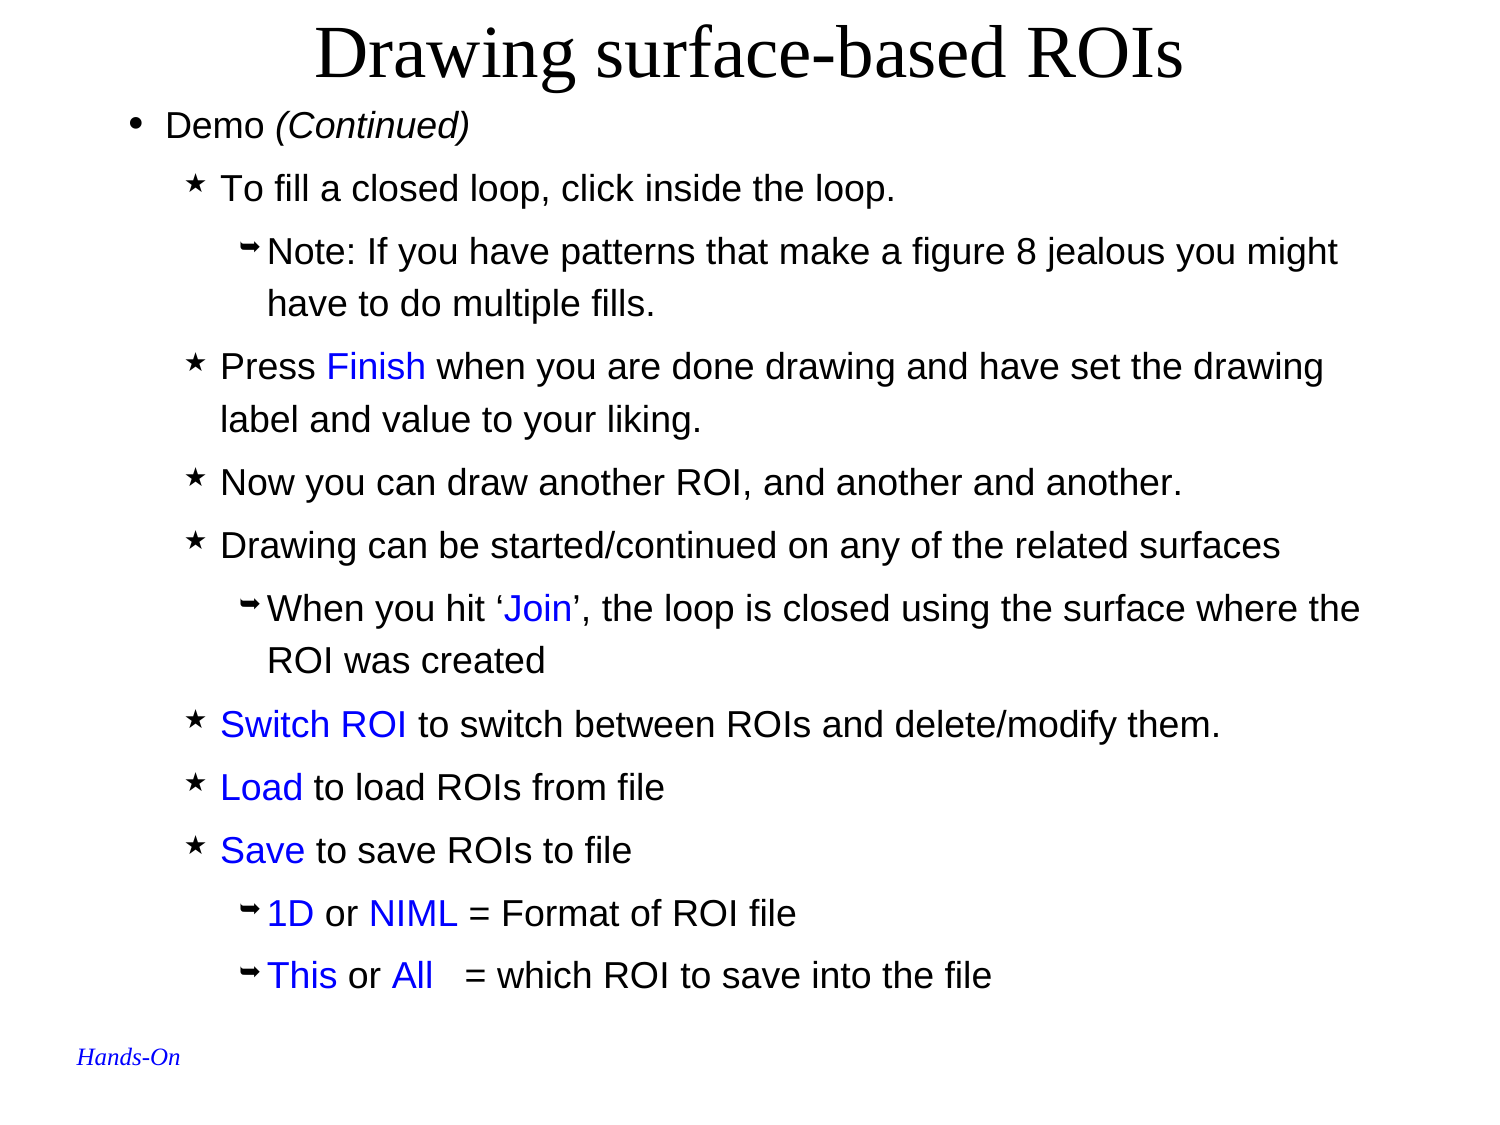

# Drawing surface-based ROIs
Demo (Continued)
To fill a closed loop, click inside the loop.
Note: If you have patterns that make a figure 8 jealous you might have to do multiple fills.
Press Finish when you are done drawing and have set the drawing label and value to your liking.
Now you can draw another ROI, and another and another.
Drawing can be started/continued on any of the related surfaces
When you hit ‘Join’, the loop is closed using the surface where the ROI was created
Switch ROI to switch between ROIs and delete/modify them.
Load to load ROIs from file
Save to save ROIs to file
1D or NIML = Format of ROI file
This or All = which ROI to save into the file
Hands-On